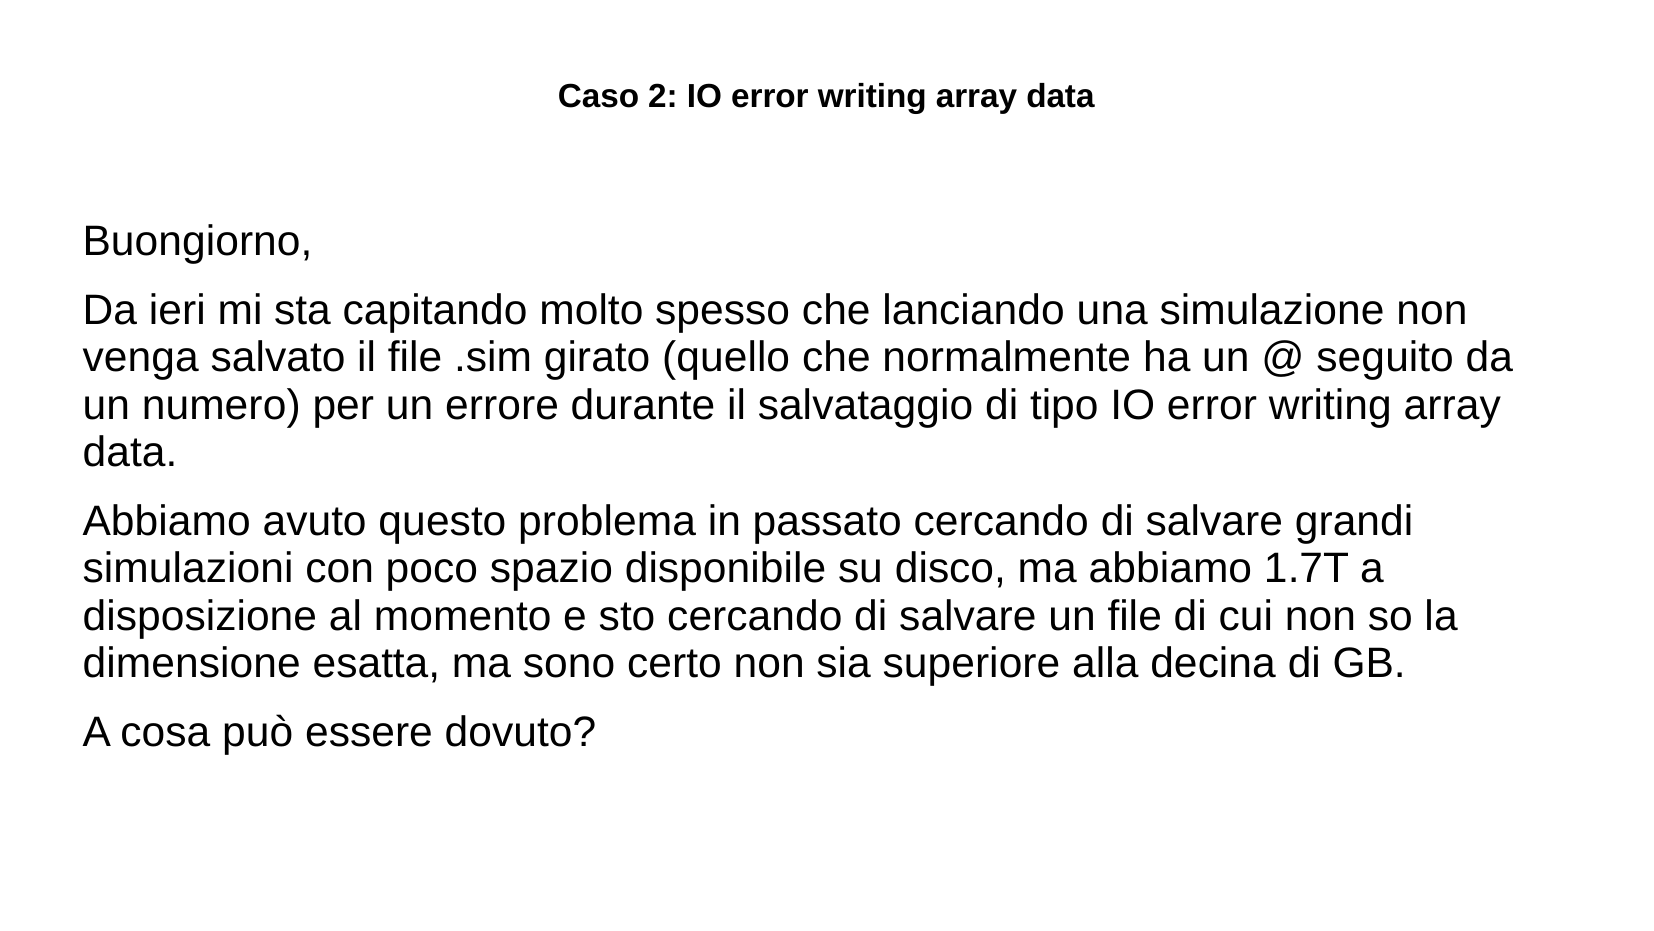

# Caso 2: IO error writing array data
Buongiorno,
Da ieri mi sta capitando molto spesso che lanciando una simulazione non venga salvato il file .sim girato (quello che normalmente ha un @ seguito da un numero) per un errore durante il salvataggio di tipo IO error writing array data.
Abbiamo avuto questo problema in passato cercando di salvare grandi simulazioni con poco spazio disponibile su disco, ma abbiamo 1.7T a disposizione al momento e sto cercando di salvare un file di cui non so la dimensione esatta, ma sono certo non sia superiore alla decina di GB.
A cosa può essere dovuto?